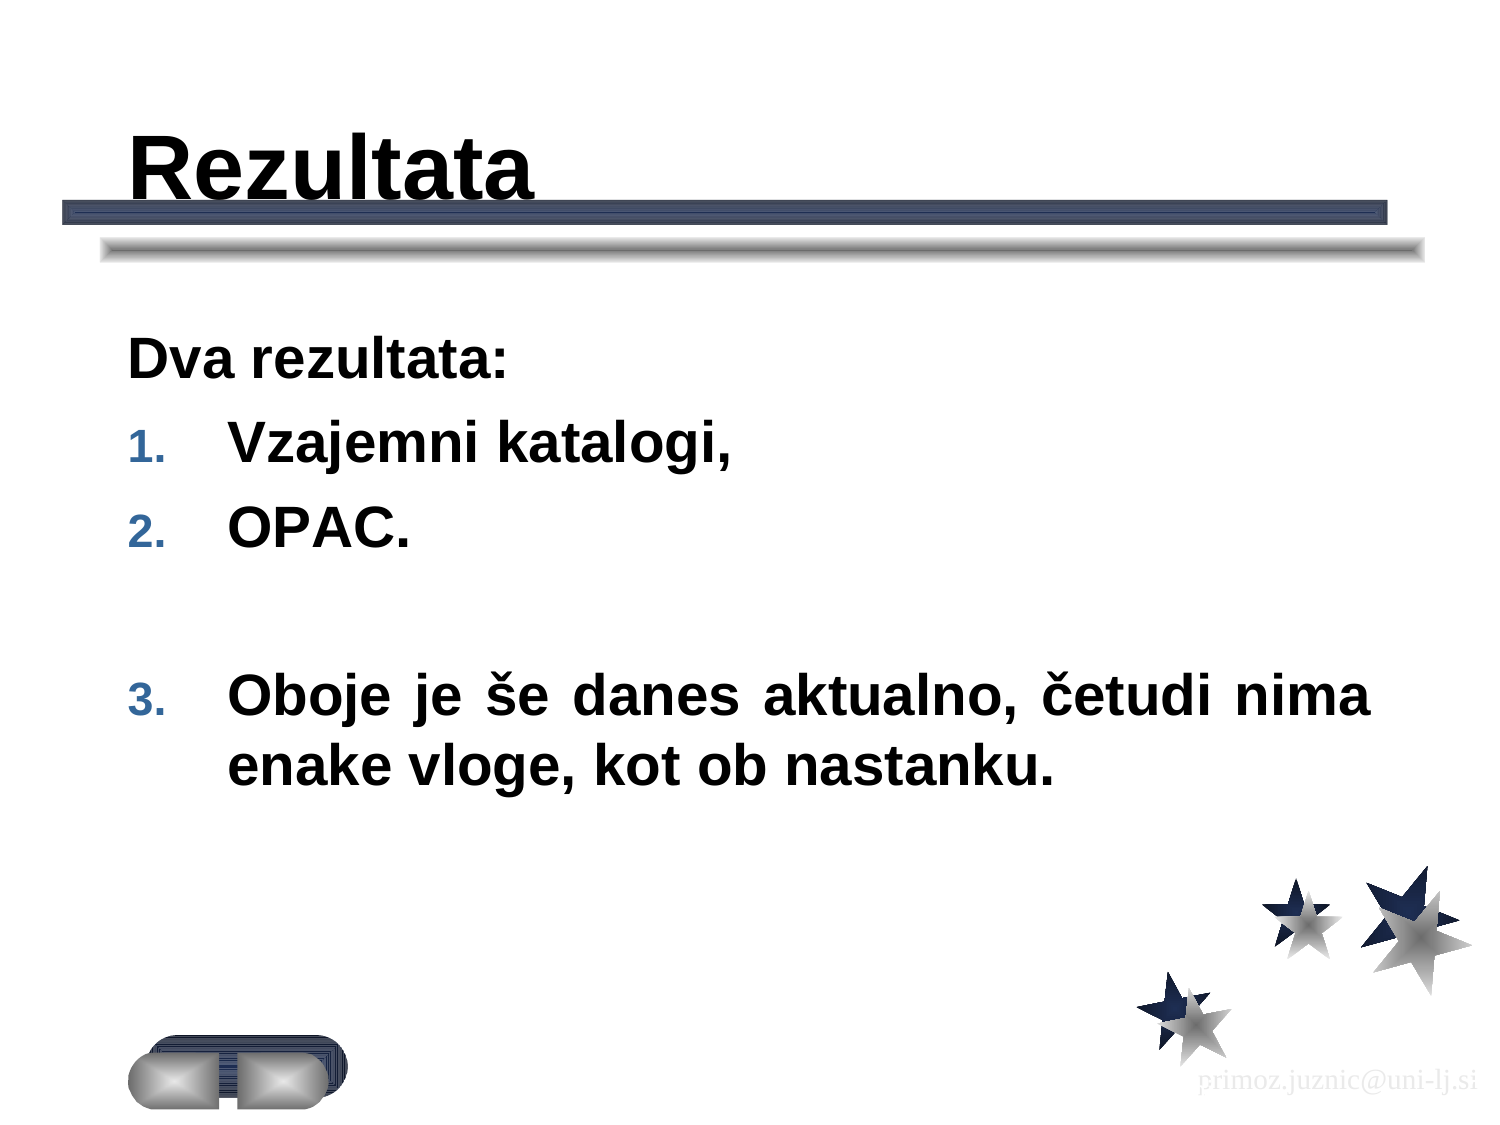

# Rezultata
Dva rezultata:
Vzajemni katalogi,
OPAC.
Oboje je še danes aktualno, četudi nima enake vloge, kot ob nastanku.
Primoz Juznic, BINK, FF, Univerza v Ljubljani